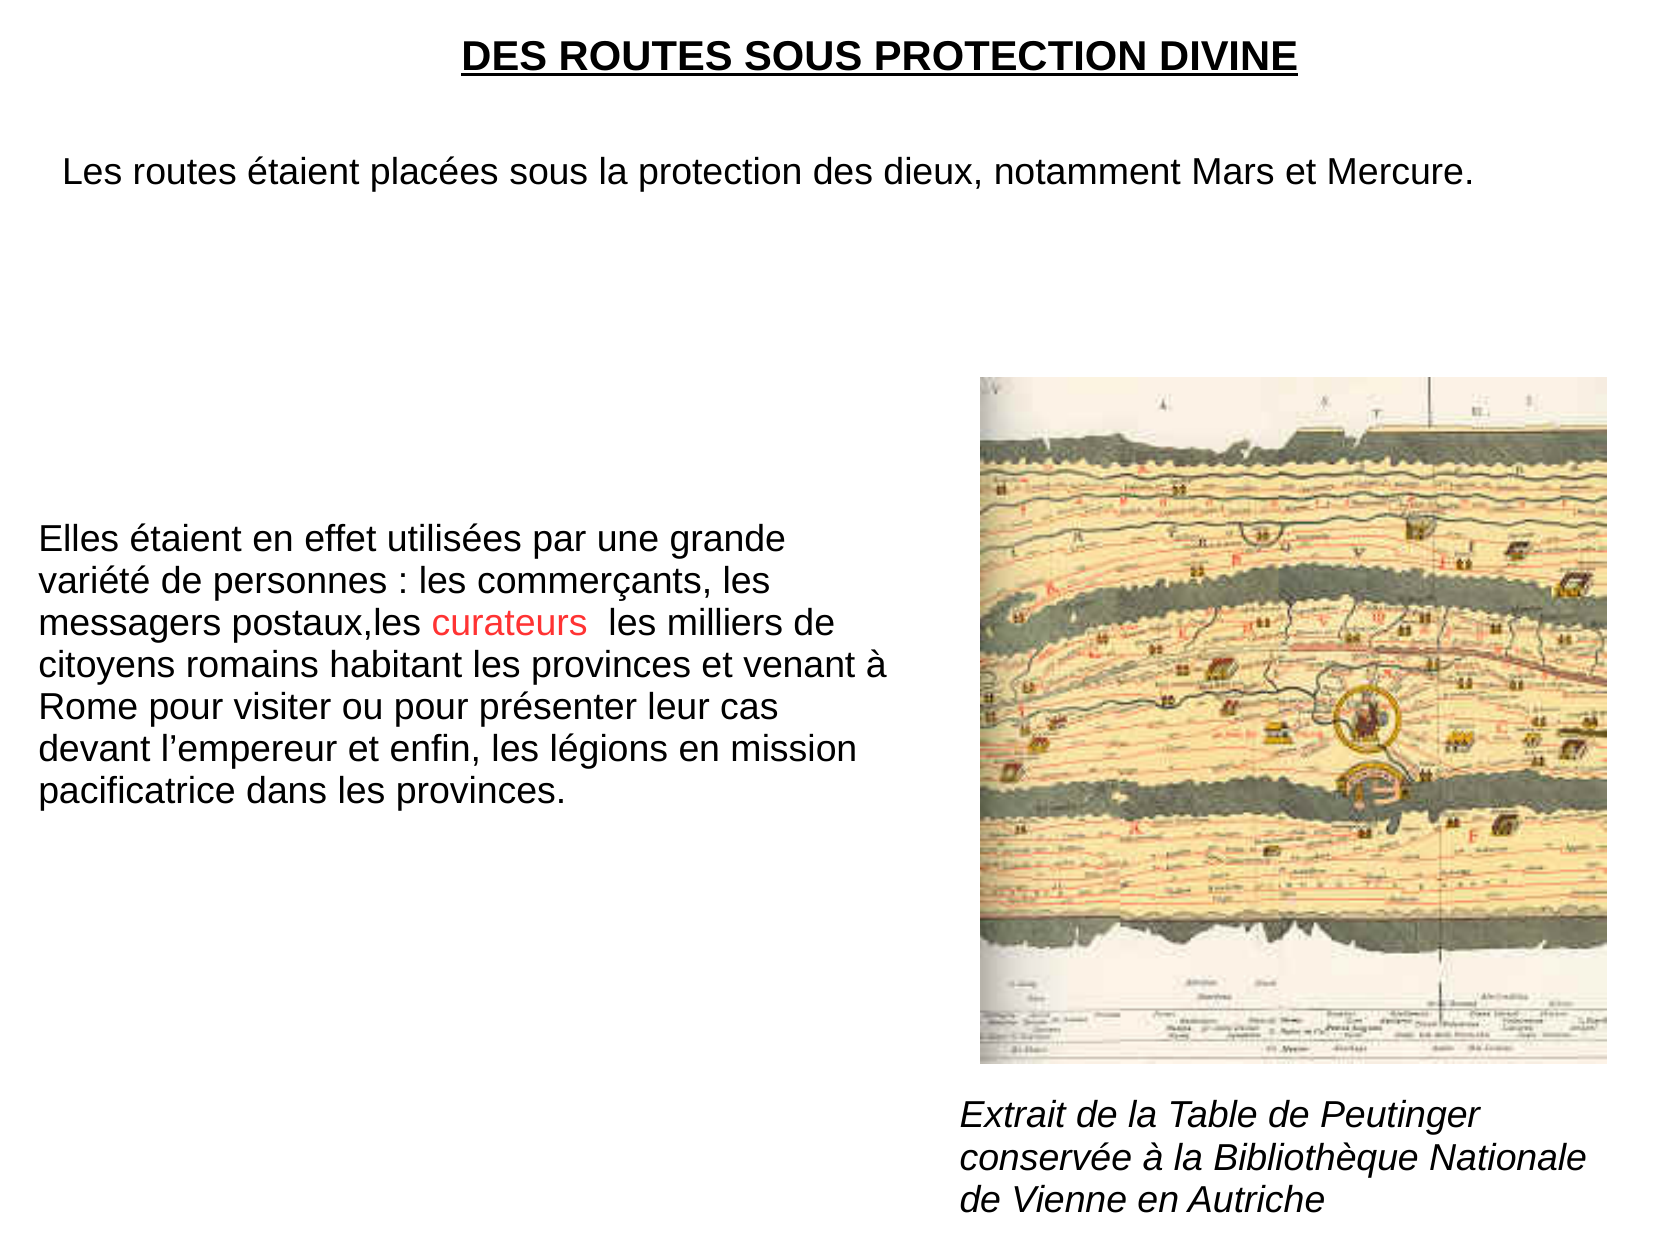

DES ROUTES SOUS PROTECTION DIVINE
Les routes étaient placées sous la protection des dieux, notamment Mars et Mercure.
Elles étaient en effet utilisées par une grande variété de personnes : les commerçants, les messagers postaux,les curateurs les milliers de citoyens romains habitant les provinces et venant à Rome pour visiter ou pour présenter leur cas devant l’empereur et enfin, les légions en mission pacificatrice dans les provinces.
Extrait de la Table de Peutinger conservée à la Bibliothèque Nationale de Vienne en Autriche